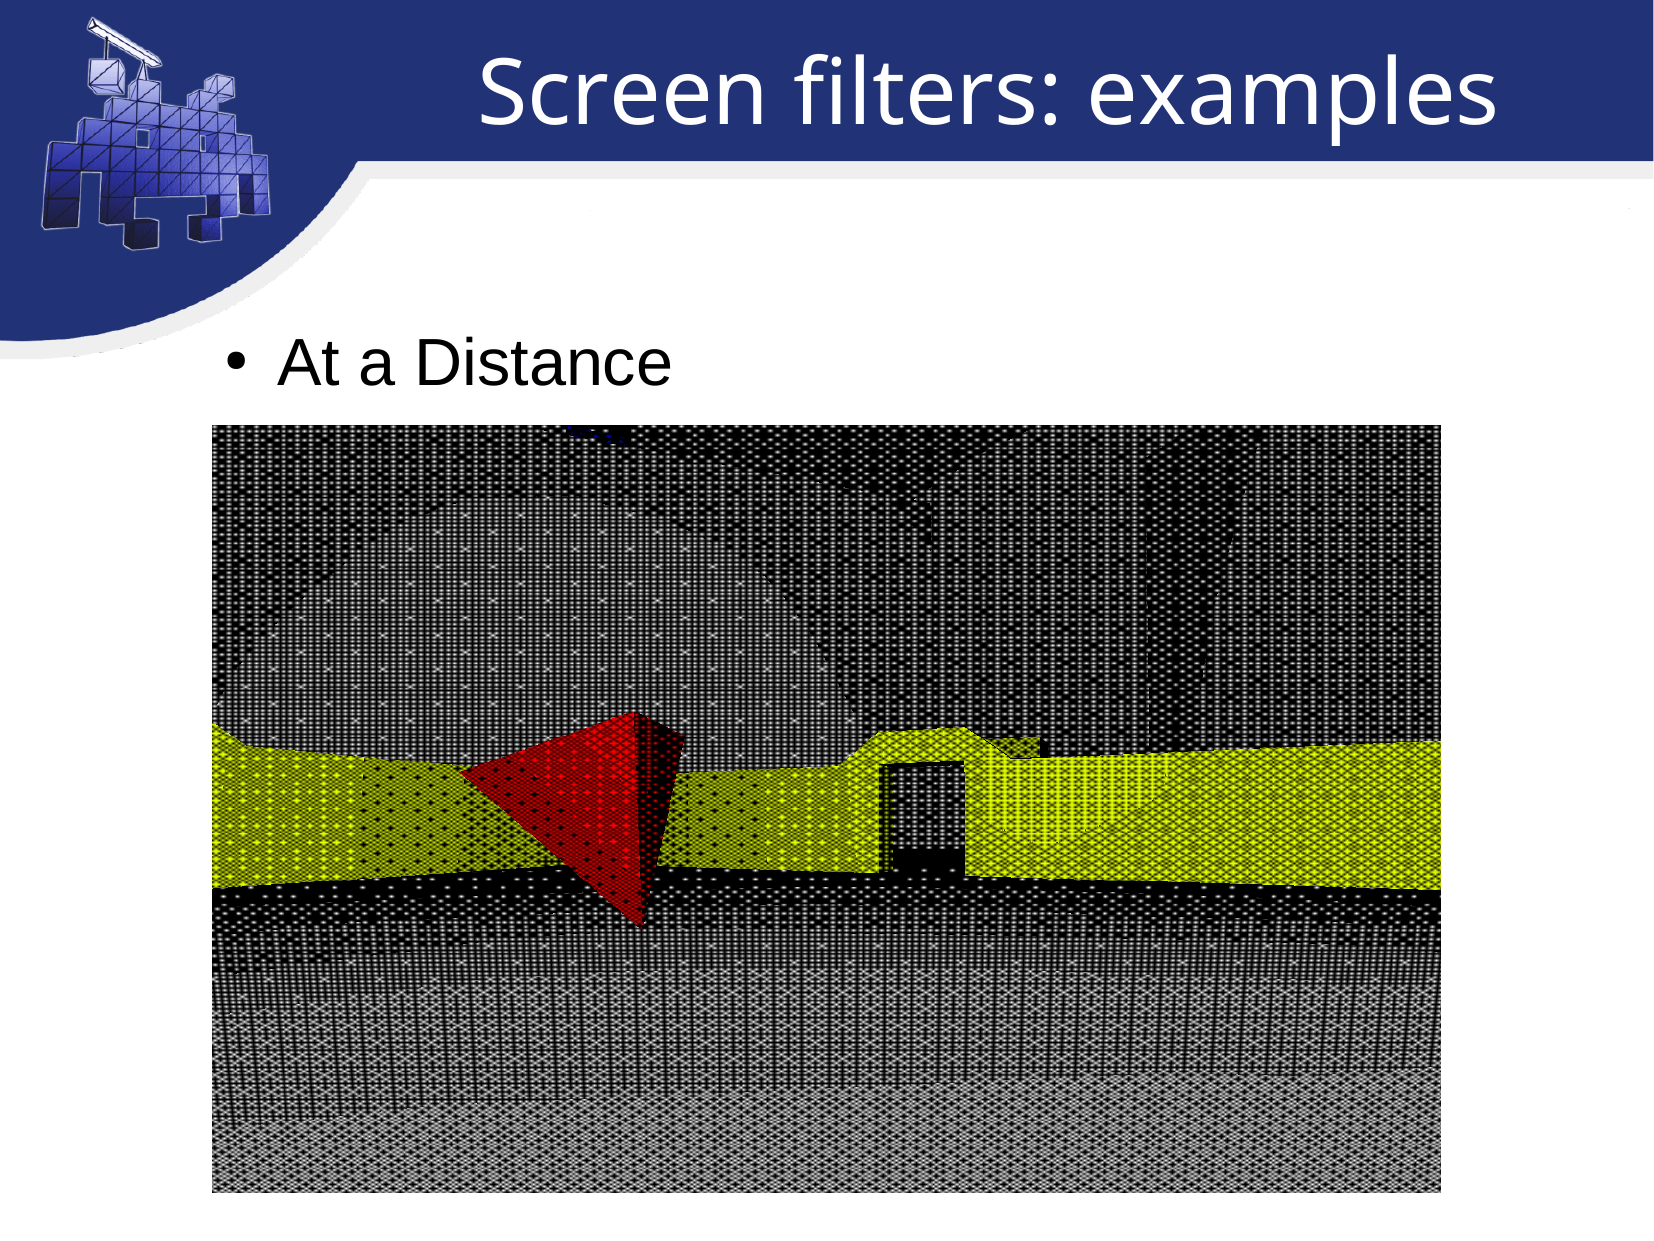

# Screen filters: examples
At a Distance